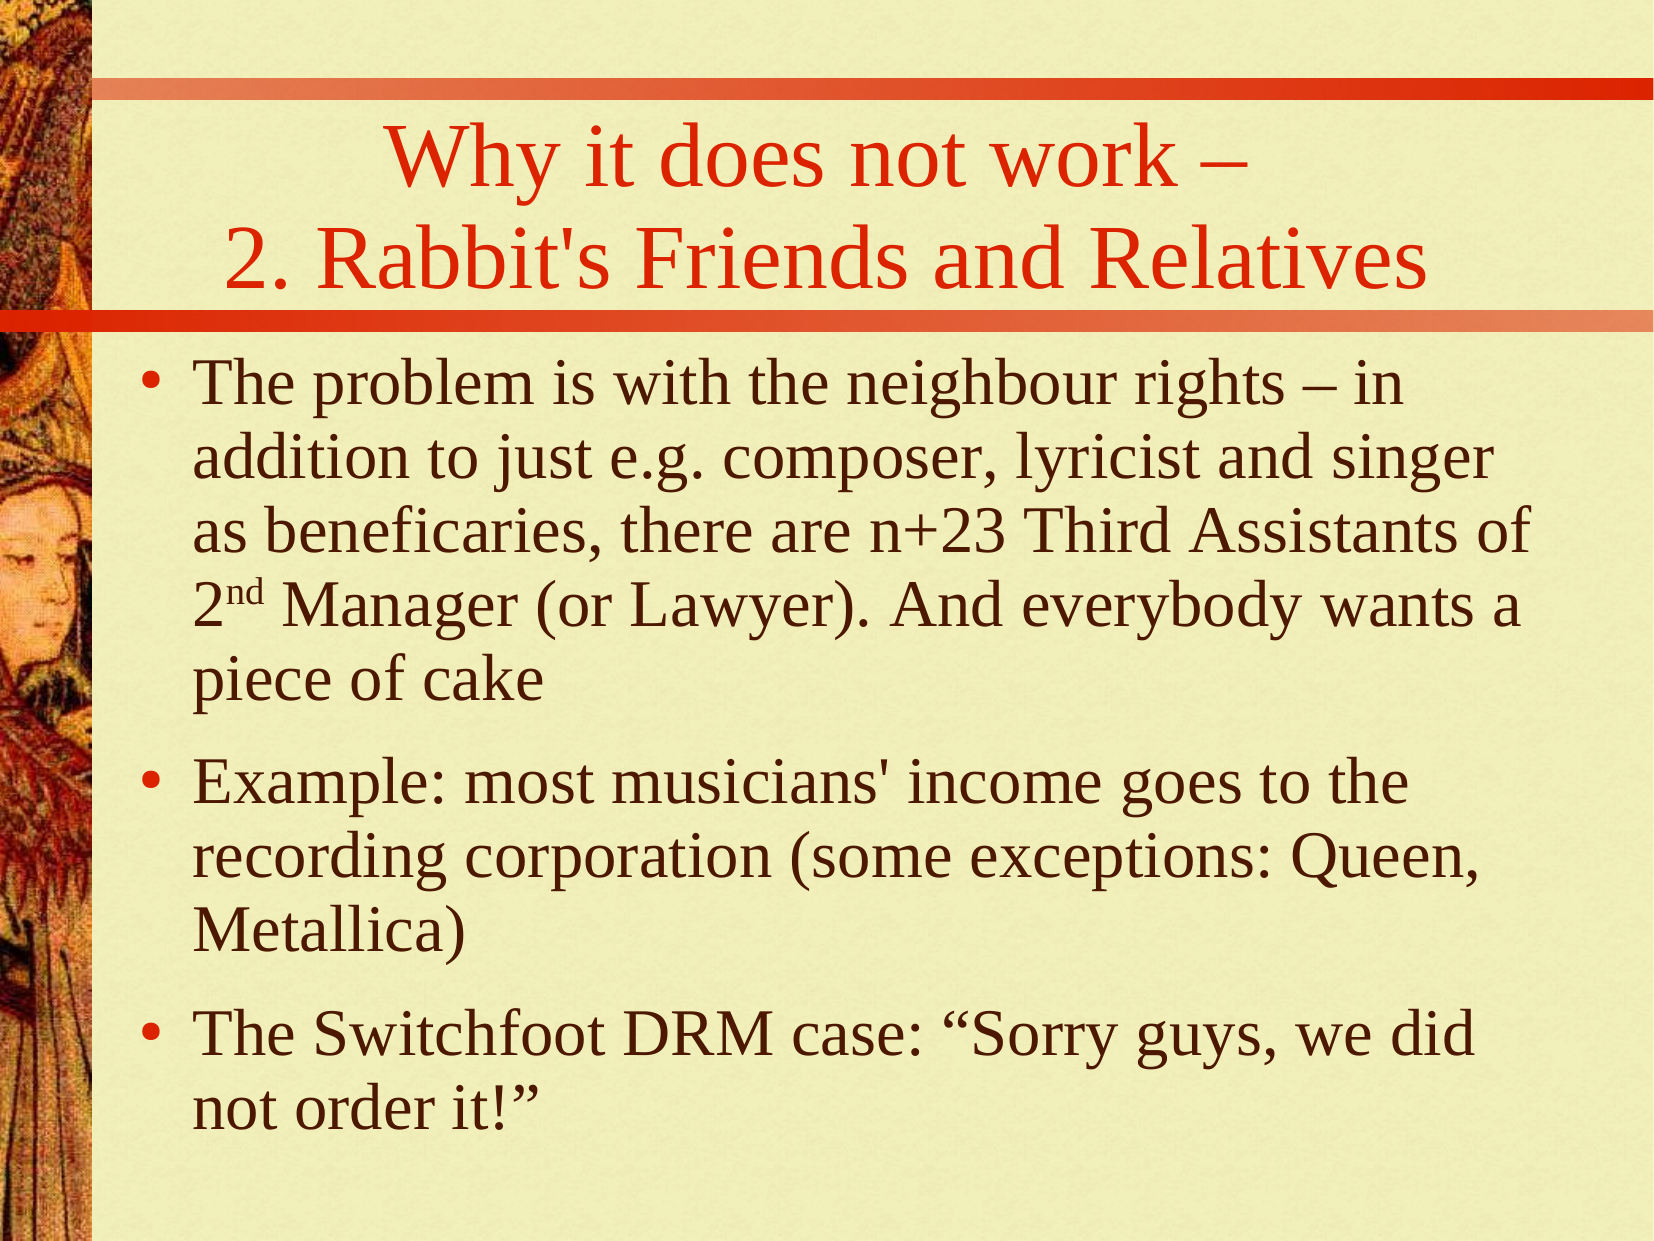

# Why it does not work – 2. Rabbit's Friends and Relatives
The problem is with the neighbour rights – in addition to just e.g. composer, lyricist and singer as beneficaries, there are n+23 Third Assistants of 2nd Manager (or Lawyer). And everybody wants a piece of cake
Example: most musicians' income goes to the recording corporation (some exceptions: Queen, Metallica)
The Switchfoot DRM case: “Sorry guys, we did not order it!”